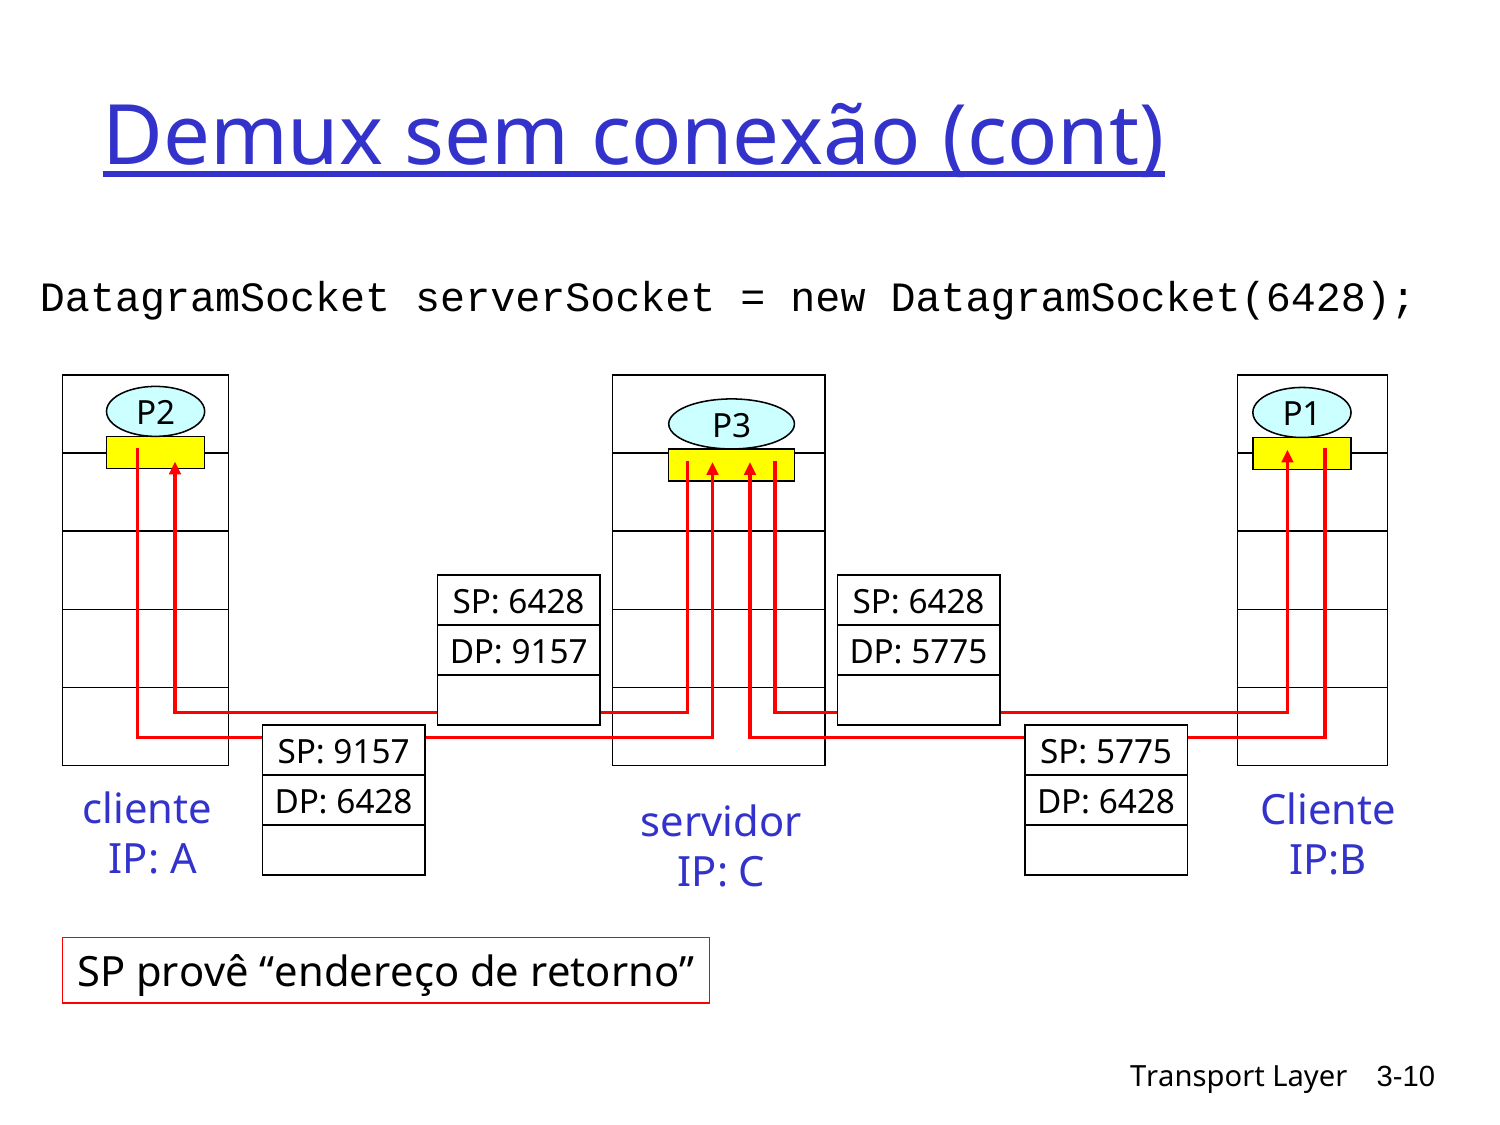

# Demux sem conexão (cont)
DatagramSocket serverSocket = new DatagramSocket(6428);
P2
cliente
 IP: A
P1
P1
P3
SP: 6428
DP: 9157
SP: 6428
DP: 5775
SP: 9157
SP: 5775
DP: 6428
DP: 6428
Cliente
IP:B
servidor
IP: C
SP provê “endereço de retorno”
Transport Layer